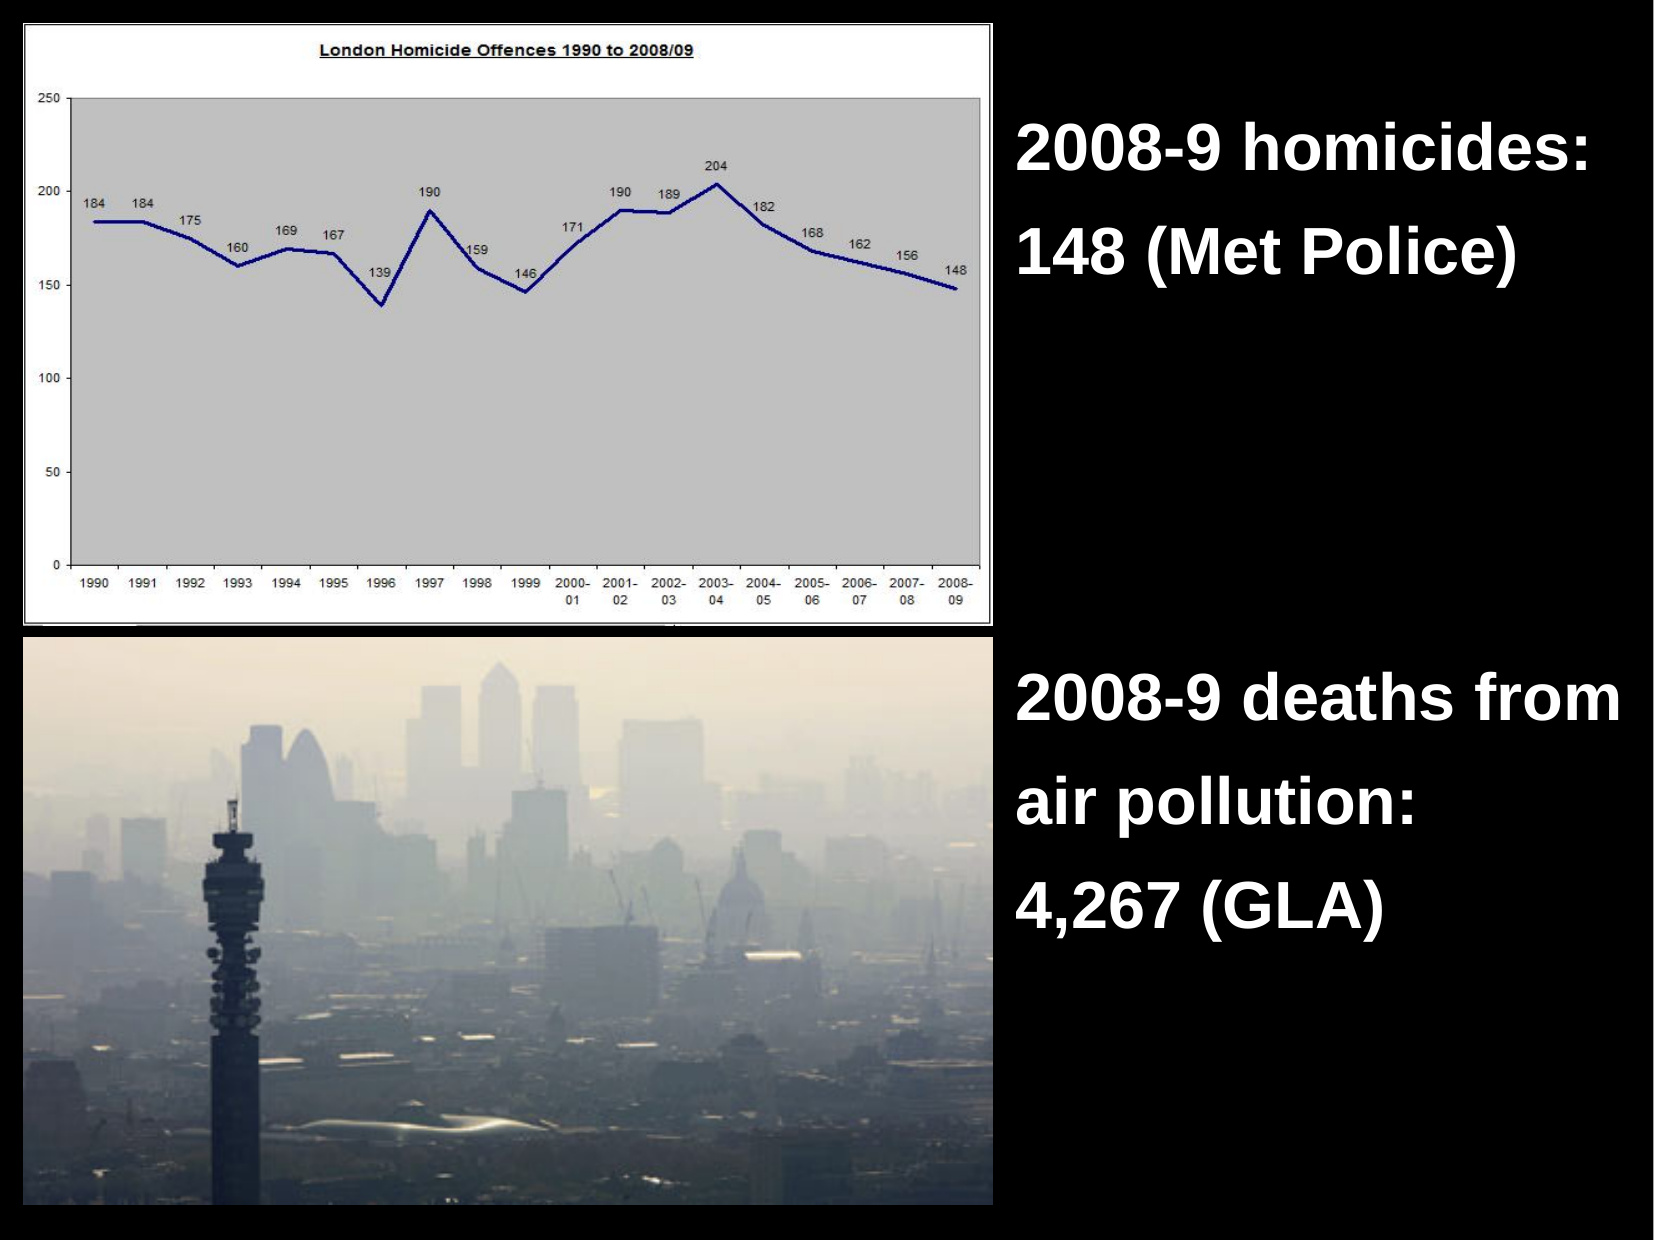

# 2008-9 homicides:
148 (Met Police)
2008-9 deaths from
air pollution:
4,267 (GLA)